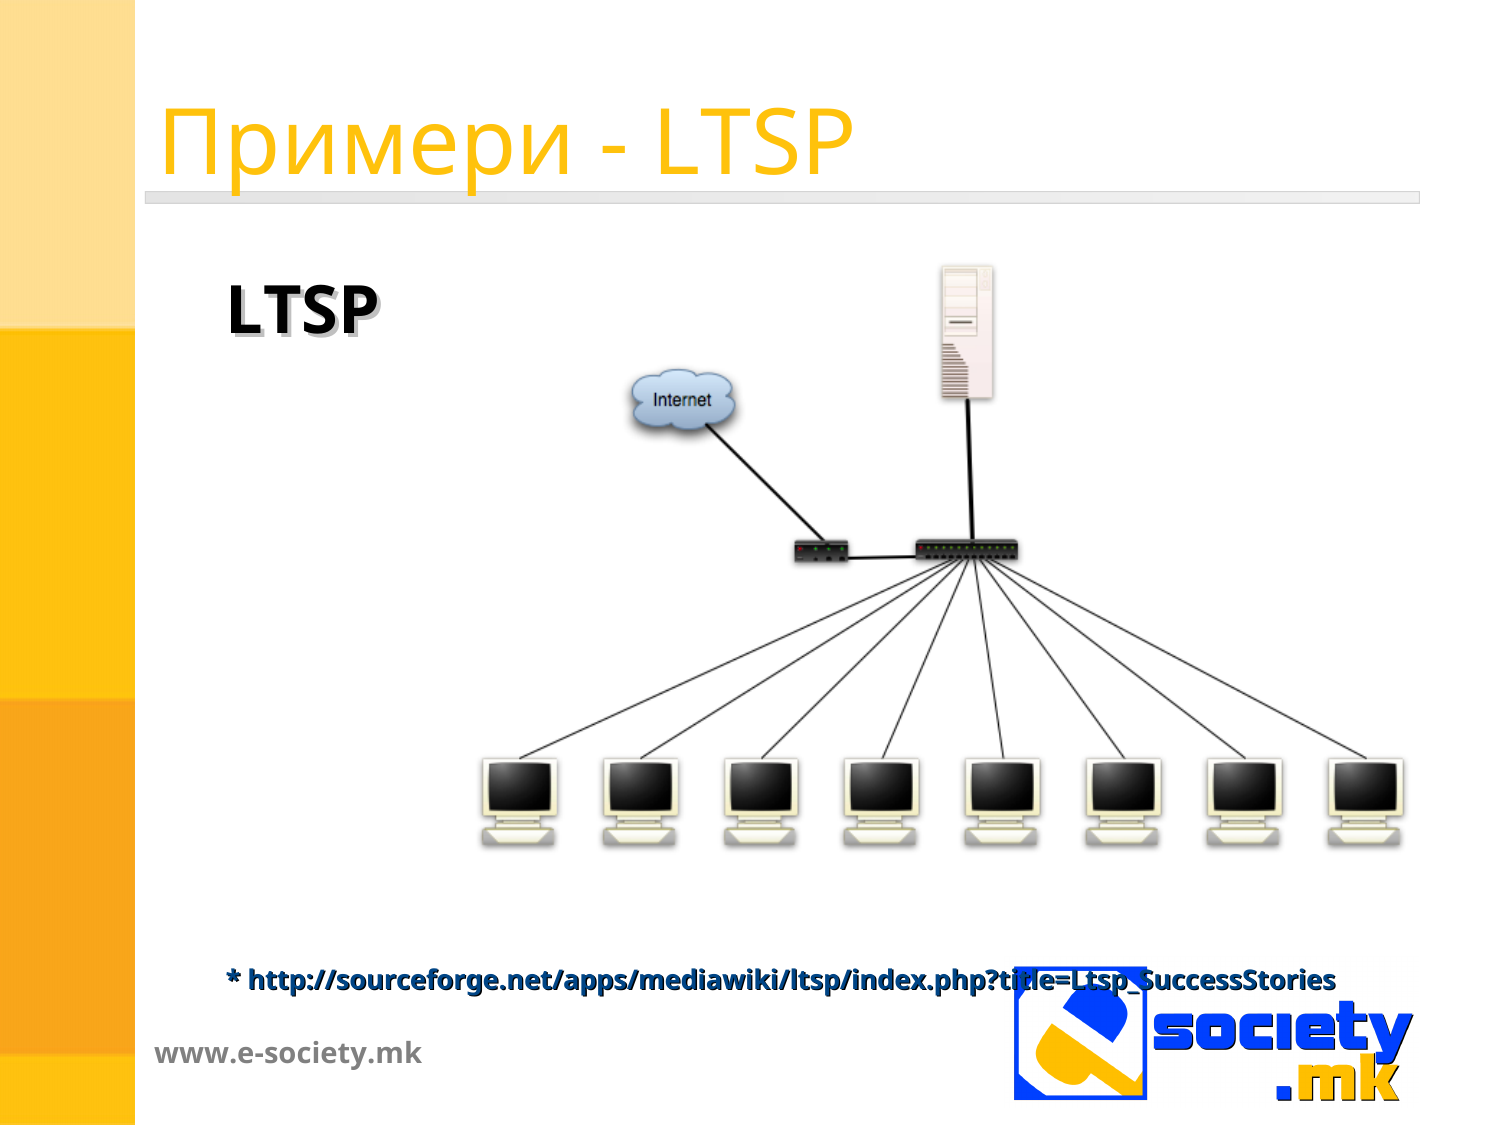

# Примери - LTSP
LTSP
* http://sourceforge.net/apps/mediawiki/ltsp/index.php?title=Ltsp_SuccessStories